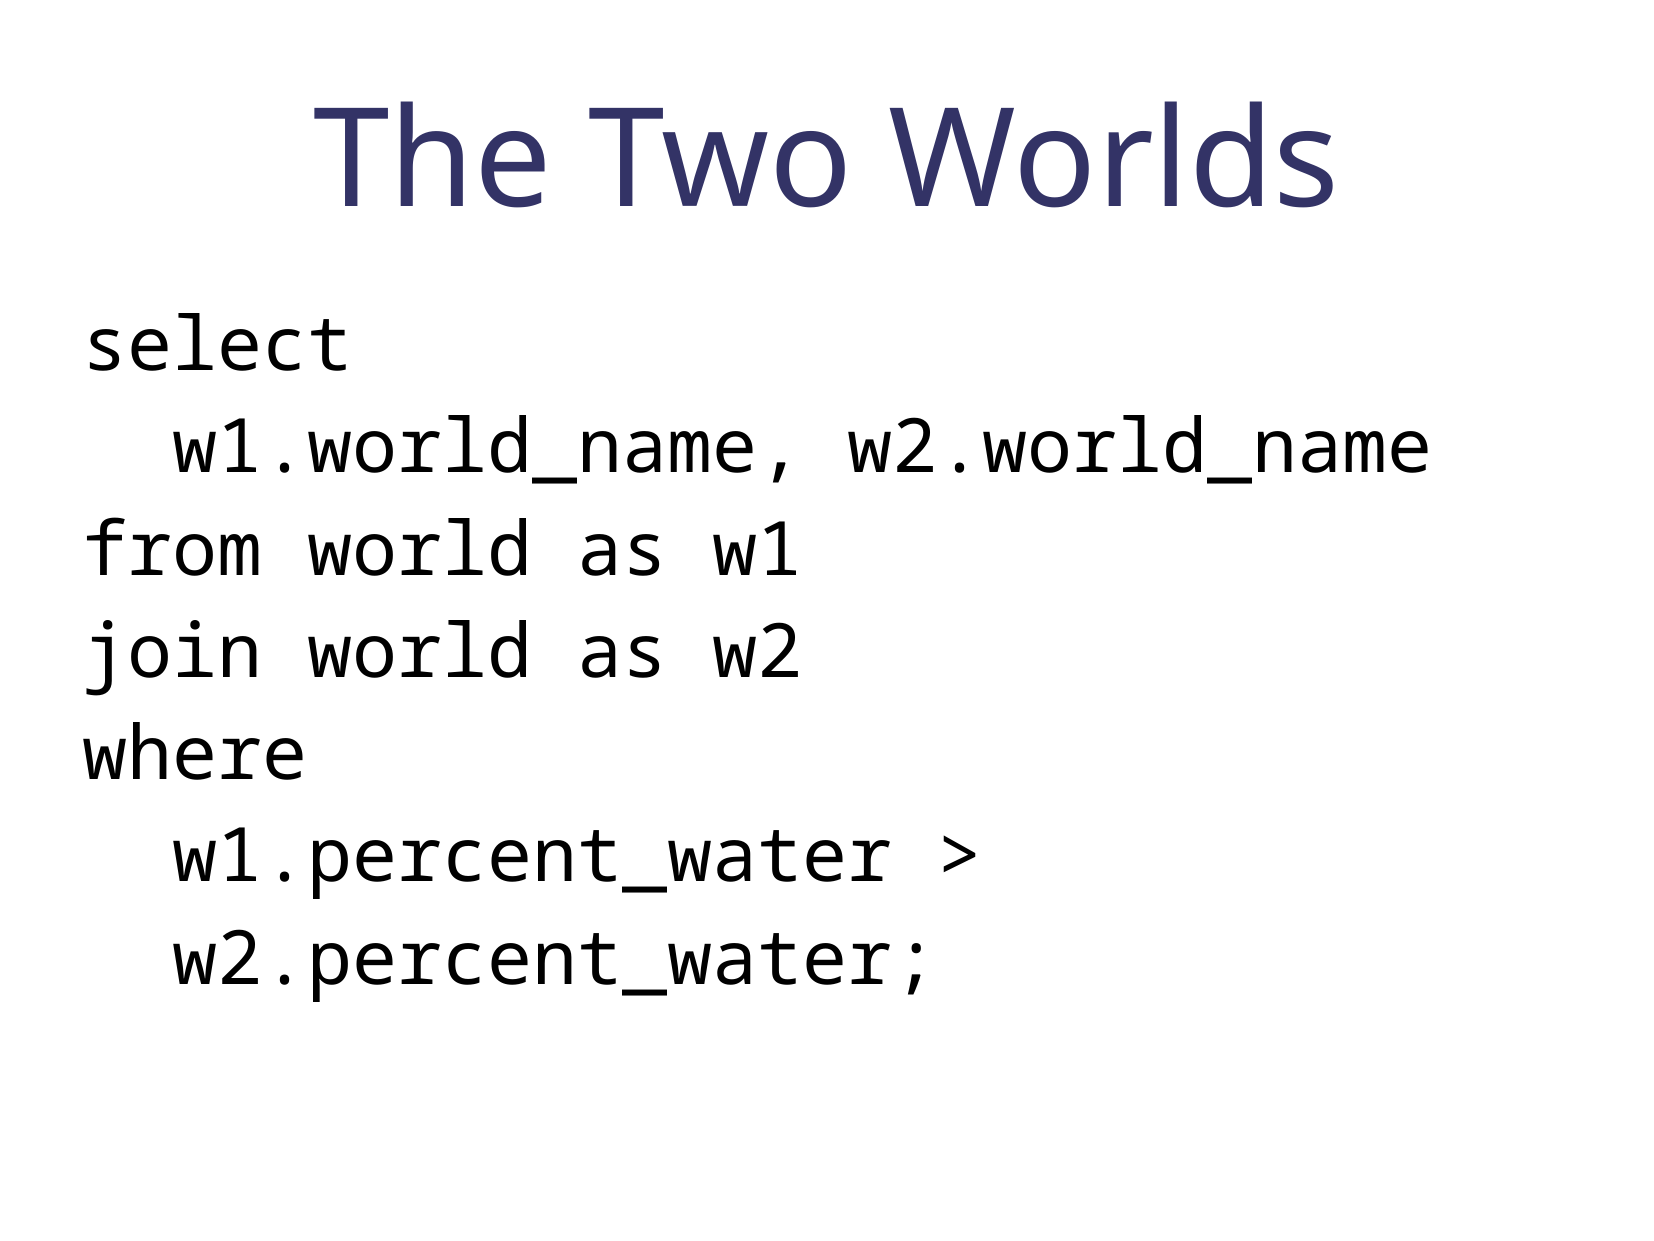

The Two Worlds
# select
 w1.world_name, w2.world_name
from world as w1
join world as w2
where
 w1.percent_water >
 w2.percent_water;